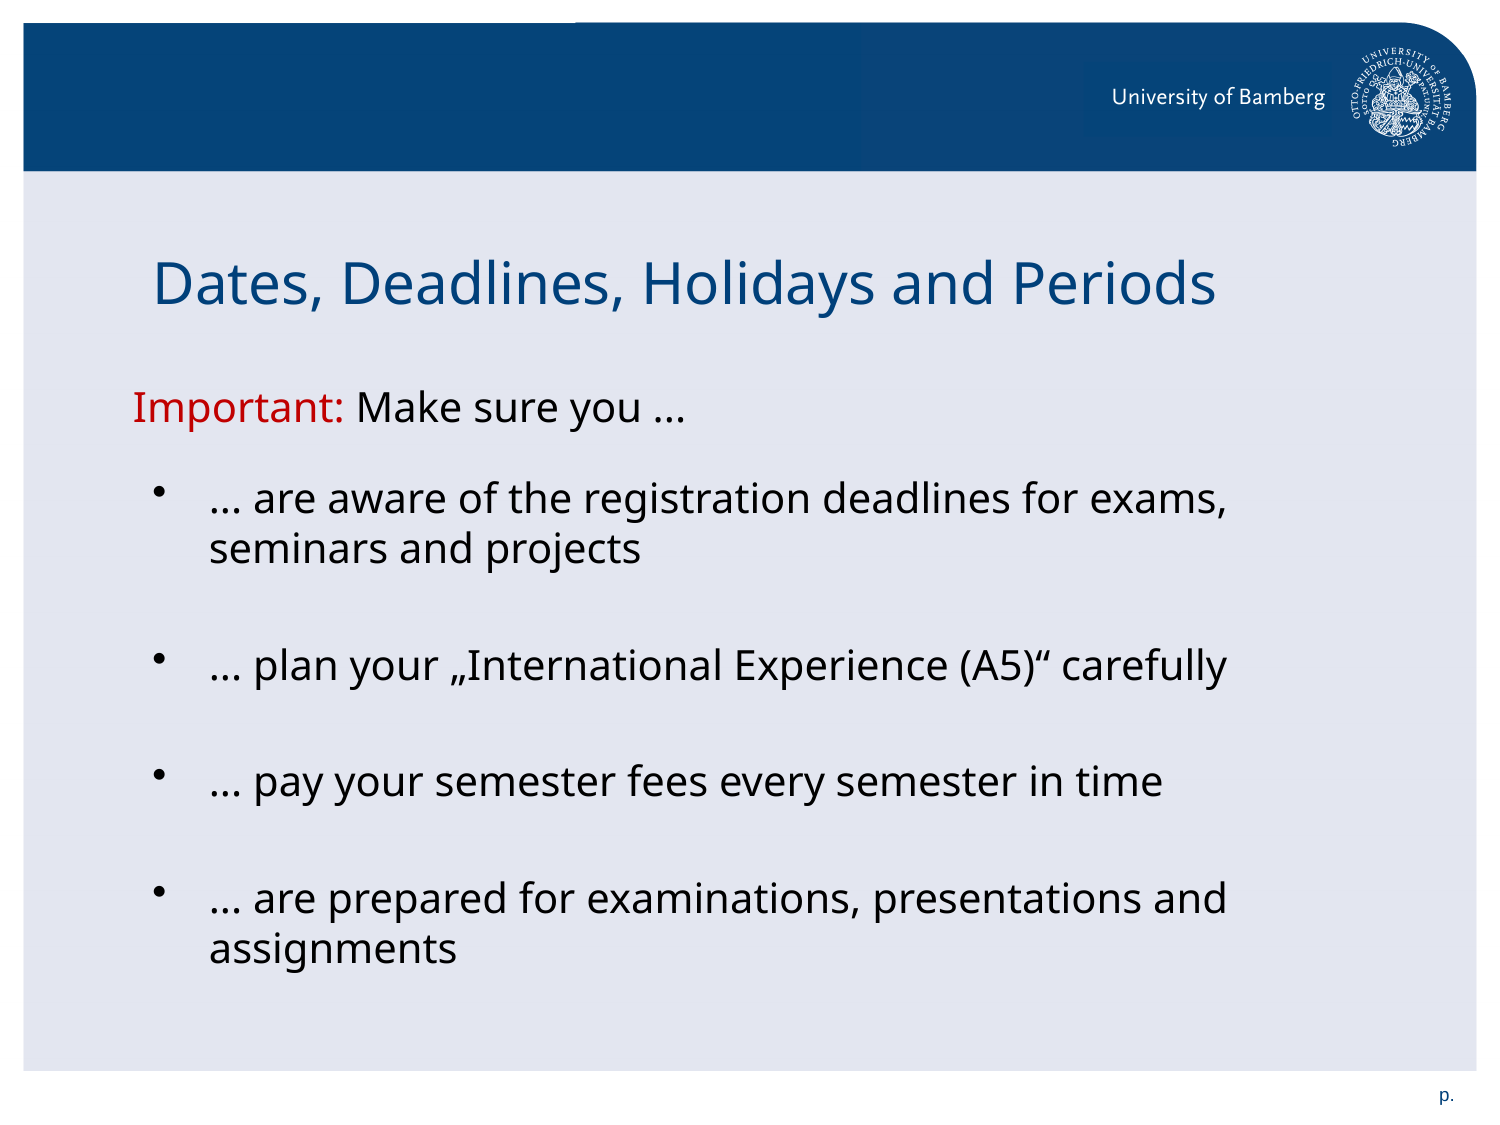

# Dates, Deadlines, Holidays and Periods
Important: Make sure you ...
... are aware of the registration deadlines for exams, seminars and projects
... plan your „International Experience (A5)“ carefully
... pay your semester fees every semester in time
... are prepared for examinations, presentations and assignments